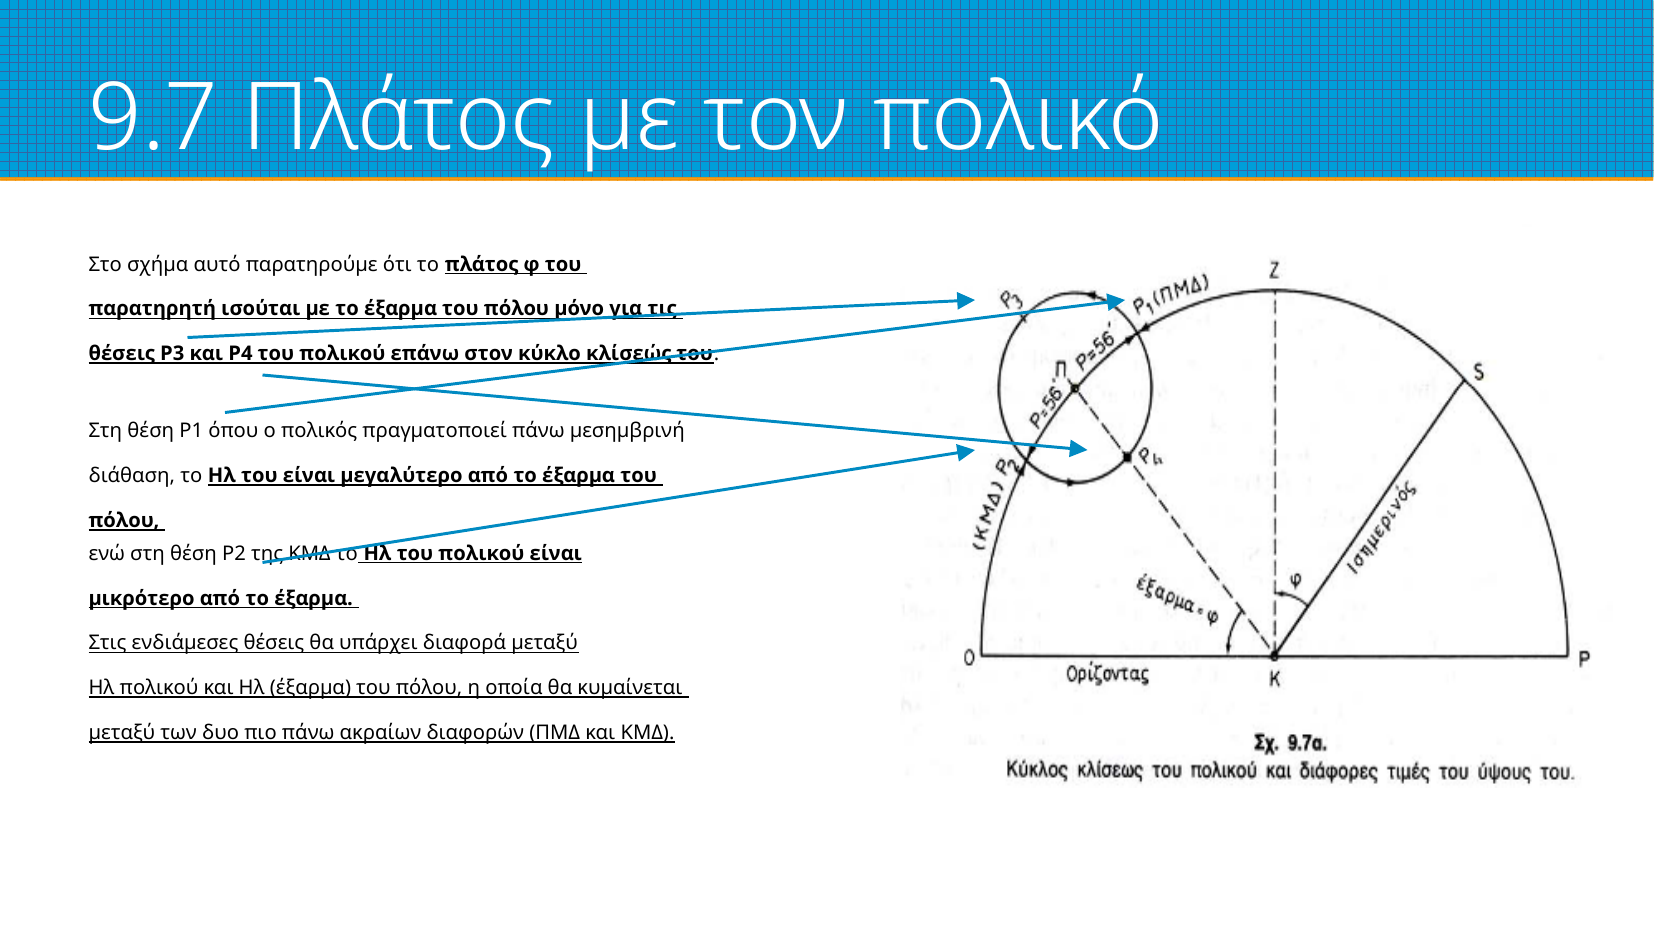

# 9.7 Πλάτος με τον πολικό
Στο σχήμα αυτό παρατηρούµε ότι το πλάτος φ του
παρατηρητή ισούται με το έξαρµα του πόλου μόνο για τις
θέσεις Ρ3 και Ρ4 του πολικού επάνω στον κύκλο κλίσεώς του.
Στη θέση Ρ1 όπου ο πολικός πραγματοποιεί πάνω μεσημβρινή
διάθαση, το Ηλ του είναι μεγαλύτερο από το έξαρµα του
πόλου,
ενώ στη θέση Ρ2 της ΚΜΔ το Ηλ του πολικού είναι
µικρότερο από το έξαρµα.
Στις ενδιάμεσες θέσεις θα υπάρχει διαφορά μεταξύ
Ηλ πολικού και Ηλ (έξαρμα) του πόλου, η οποία θα κυμαίνεται
µεταξύ των δυο πιο πάνω ακραίων διαφορών (ΠΜΔ και ΚΜΔ).